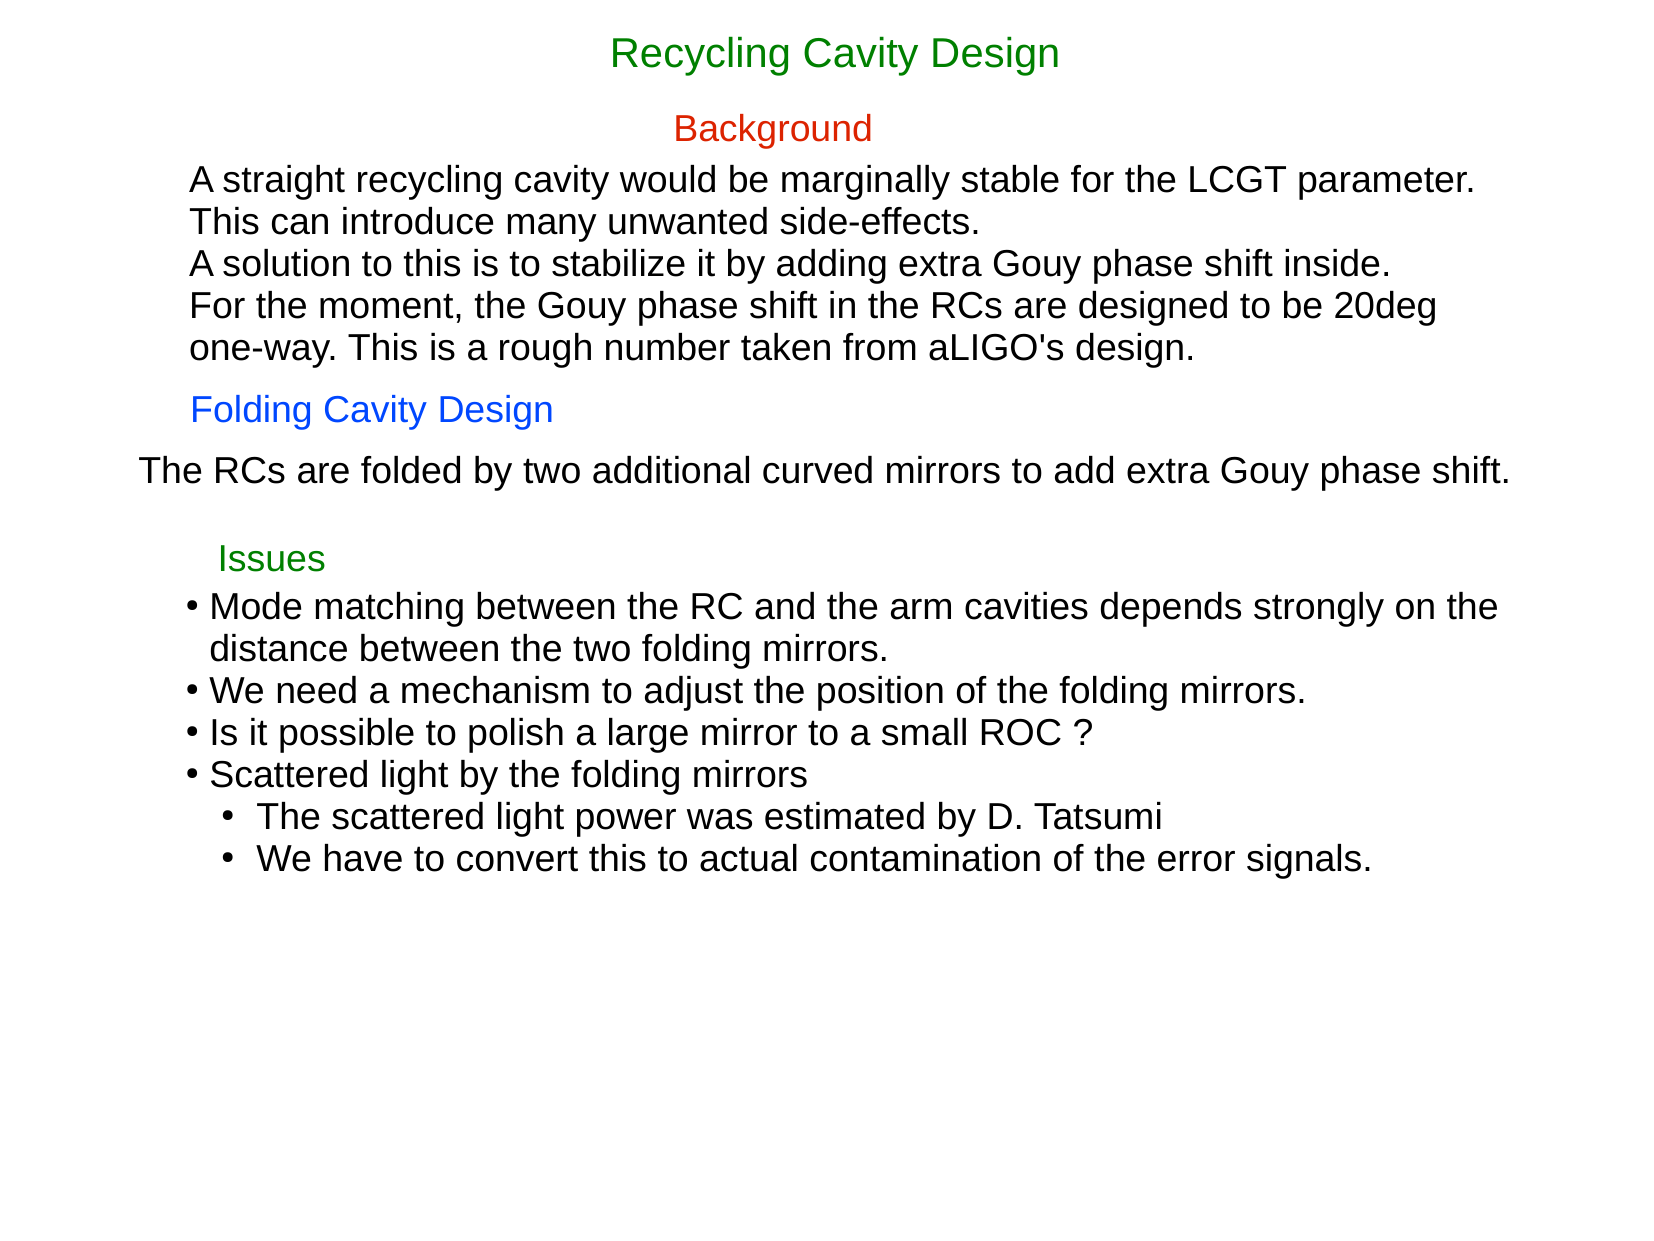

Recycling Cavity Design
Background
A straight recycling cavity would be marginally stable for the LCGT parameter.
This can introduce many unwanted side-effects.
A solution to this is to stabilize it by adding extra Gouy phase shift inside.
For the moment, the Gouy phase shift in the RCs are designed to be 20deg
one-way. This is a rough number taken from aLIGO's design.
Folding Cavity Design
 The RCs are folded by two additional curved mirrors to add extra Gouy phase shift.
Issues
 Mode matching between the RC and the arm cavities depends strongly on the
 distance between the two folding mirrors.
 We need a mechanism to adjust the position of the folding mirrors.
 Is it possible to polish a large mirror to a small ROC ?
 Scattered light by the folding mirrors
The scattered light power was estimated by D. Tatsumi
We have to convert this to actual contamination of the error signals.